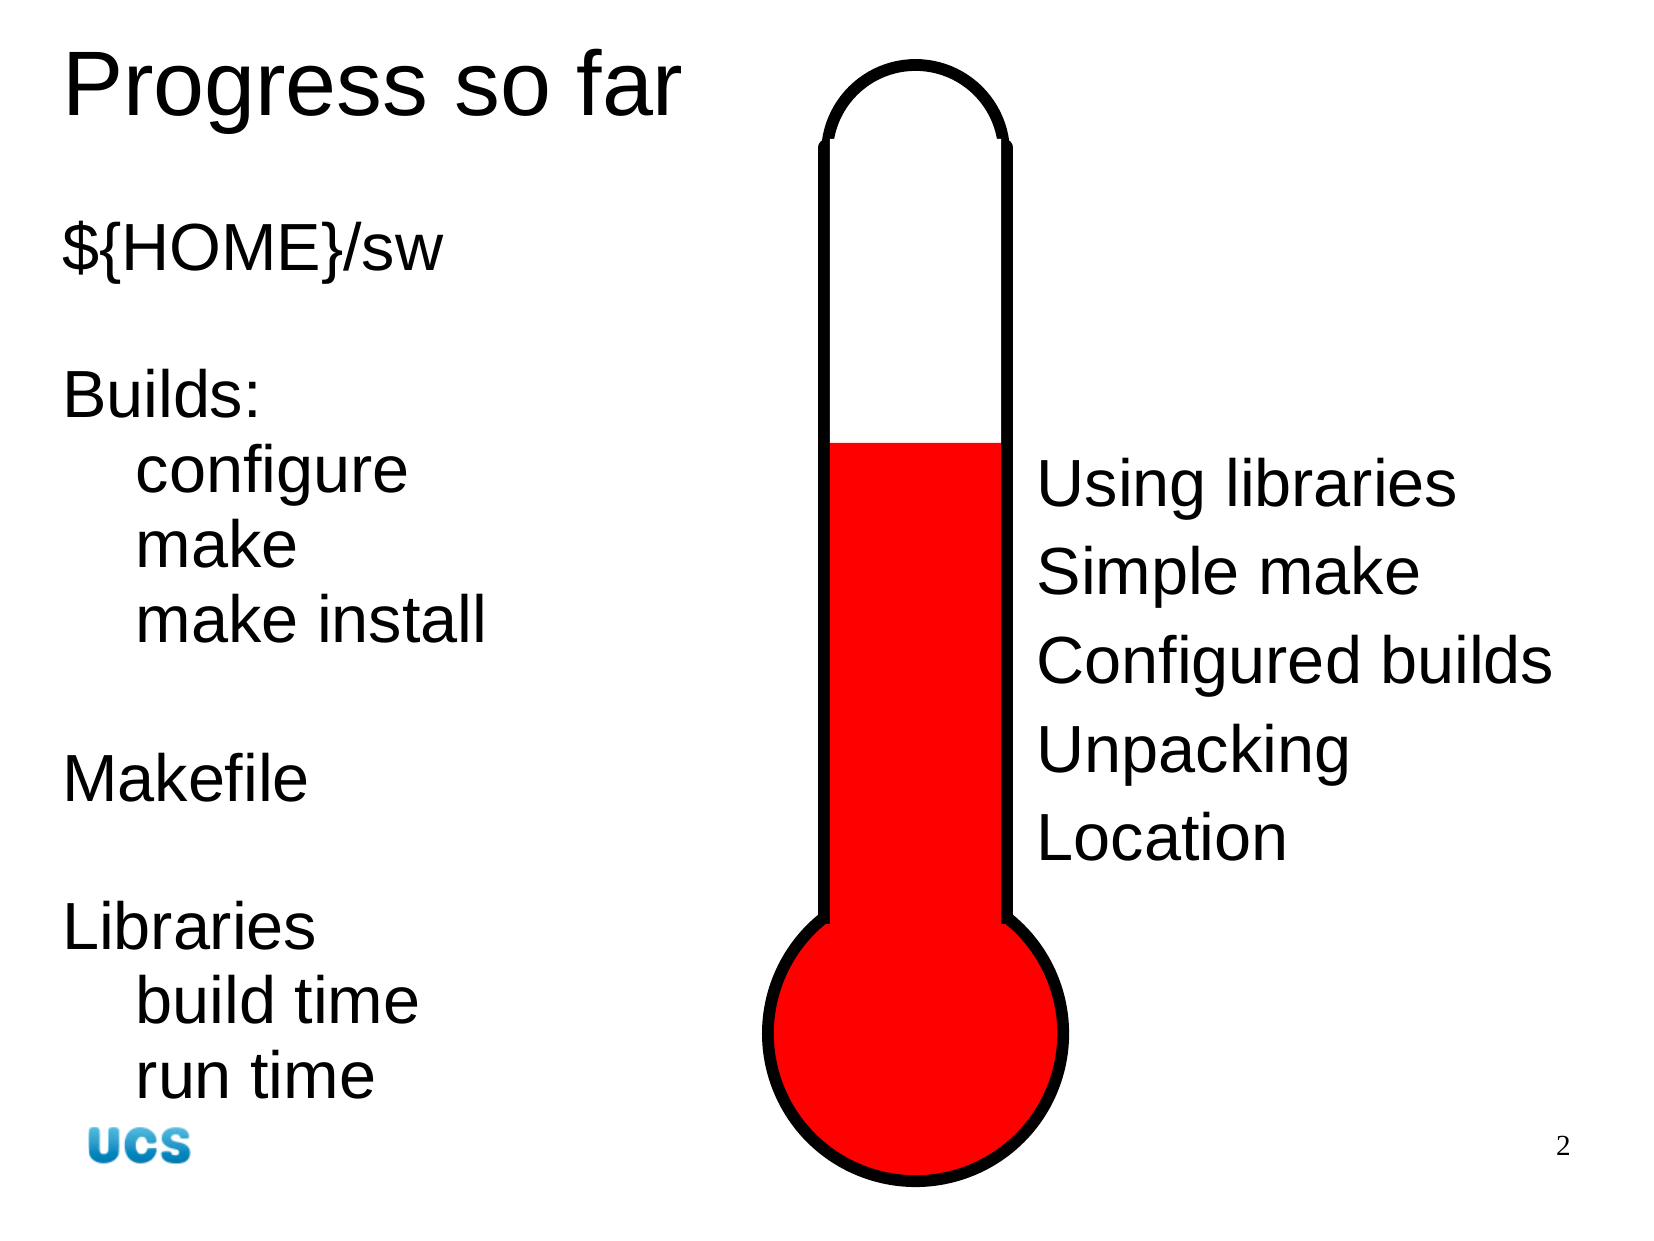

Progress so far
${HOME}/sw
Builds:
	configure
	make
	make install
Using libraries
Simple make
Configured builds
Unpacking
Makefile
Location
Libraries
	build time
	run time
2